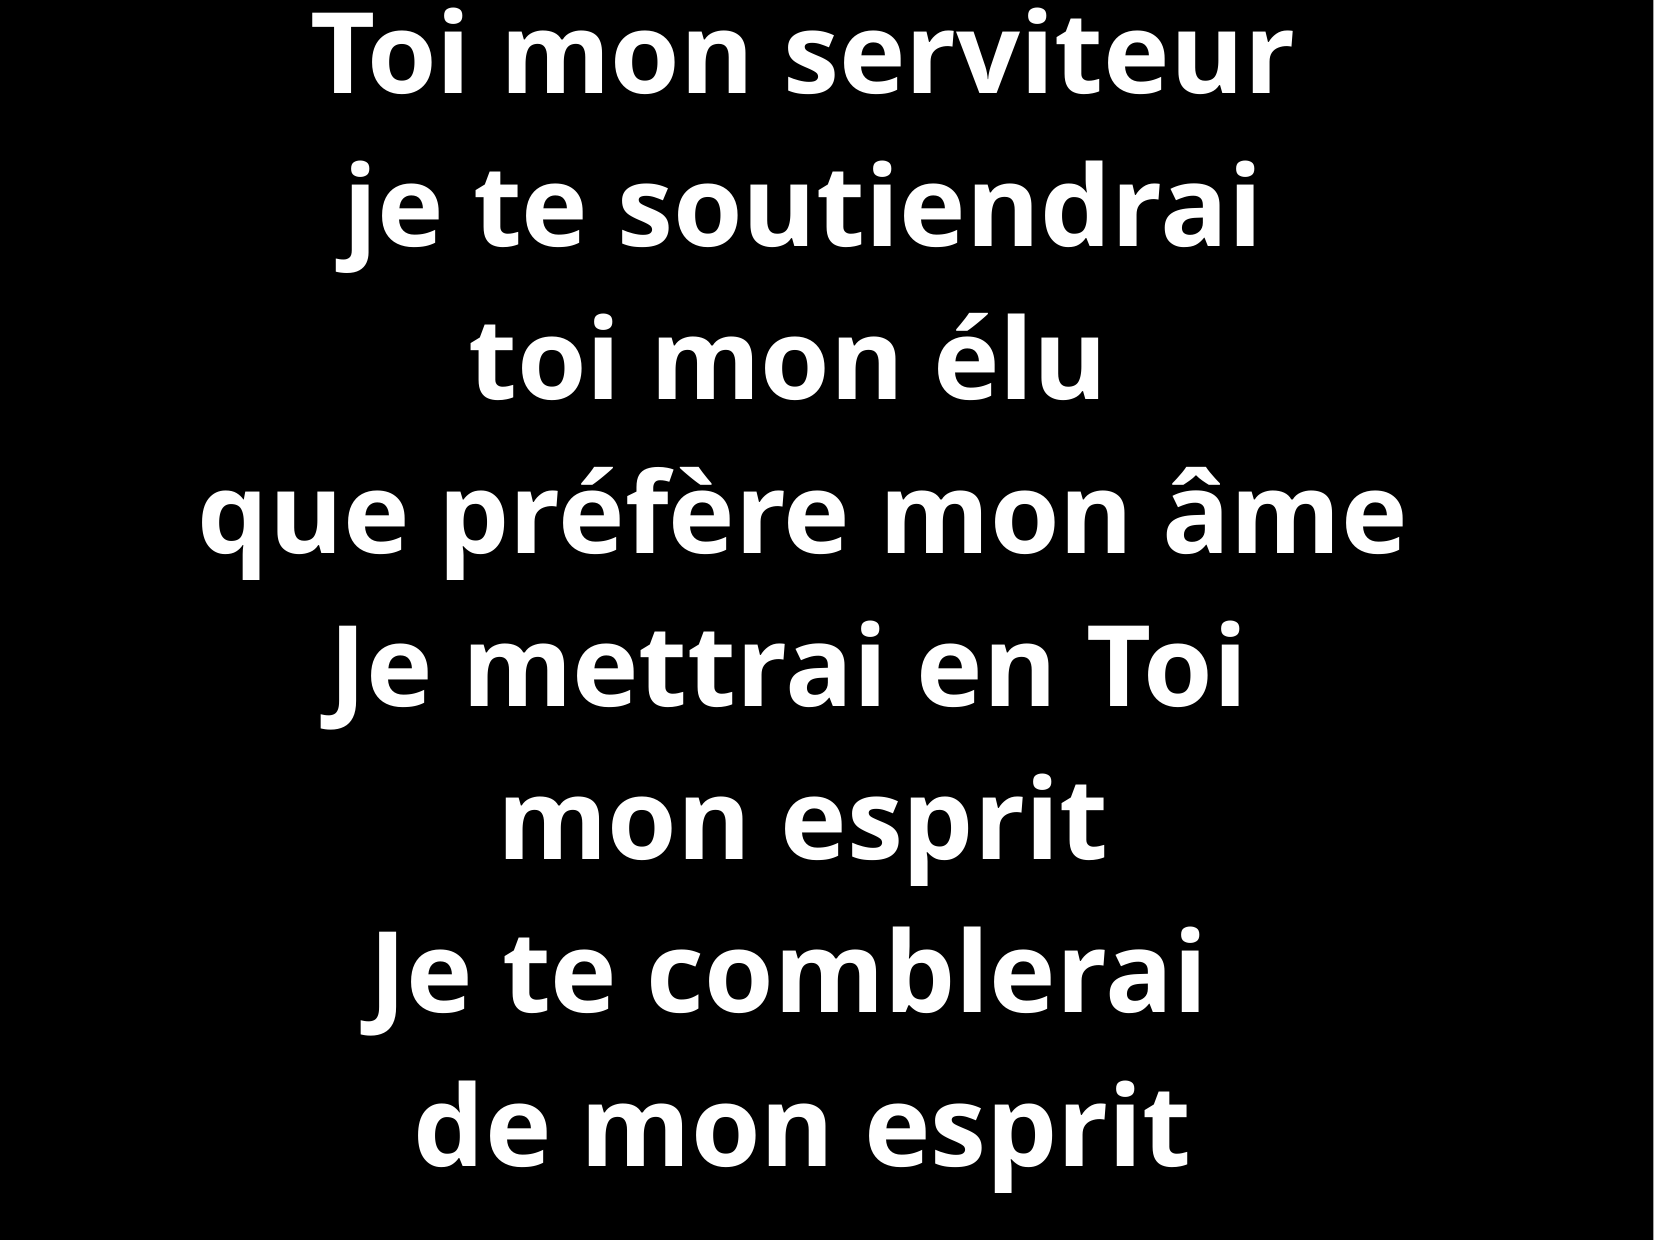

# Toi mon serviteur
je te soutiendrai
toi mon élu
que préfère mon âme
Je mettrai en Toi
mon esprit
Je te comblerai
de mon esprit